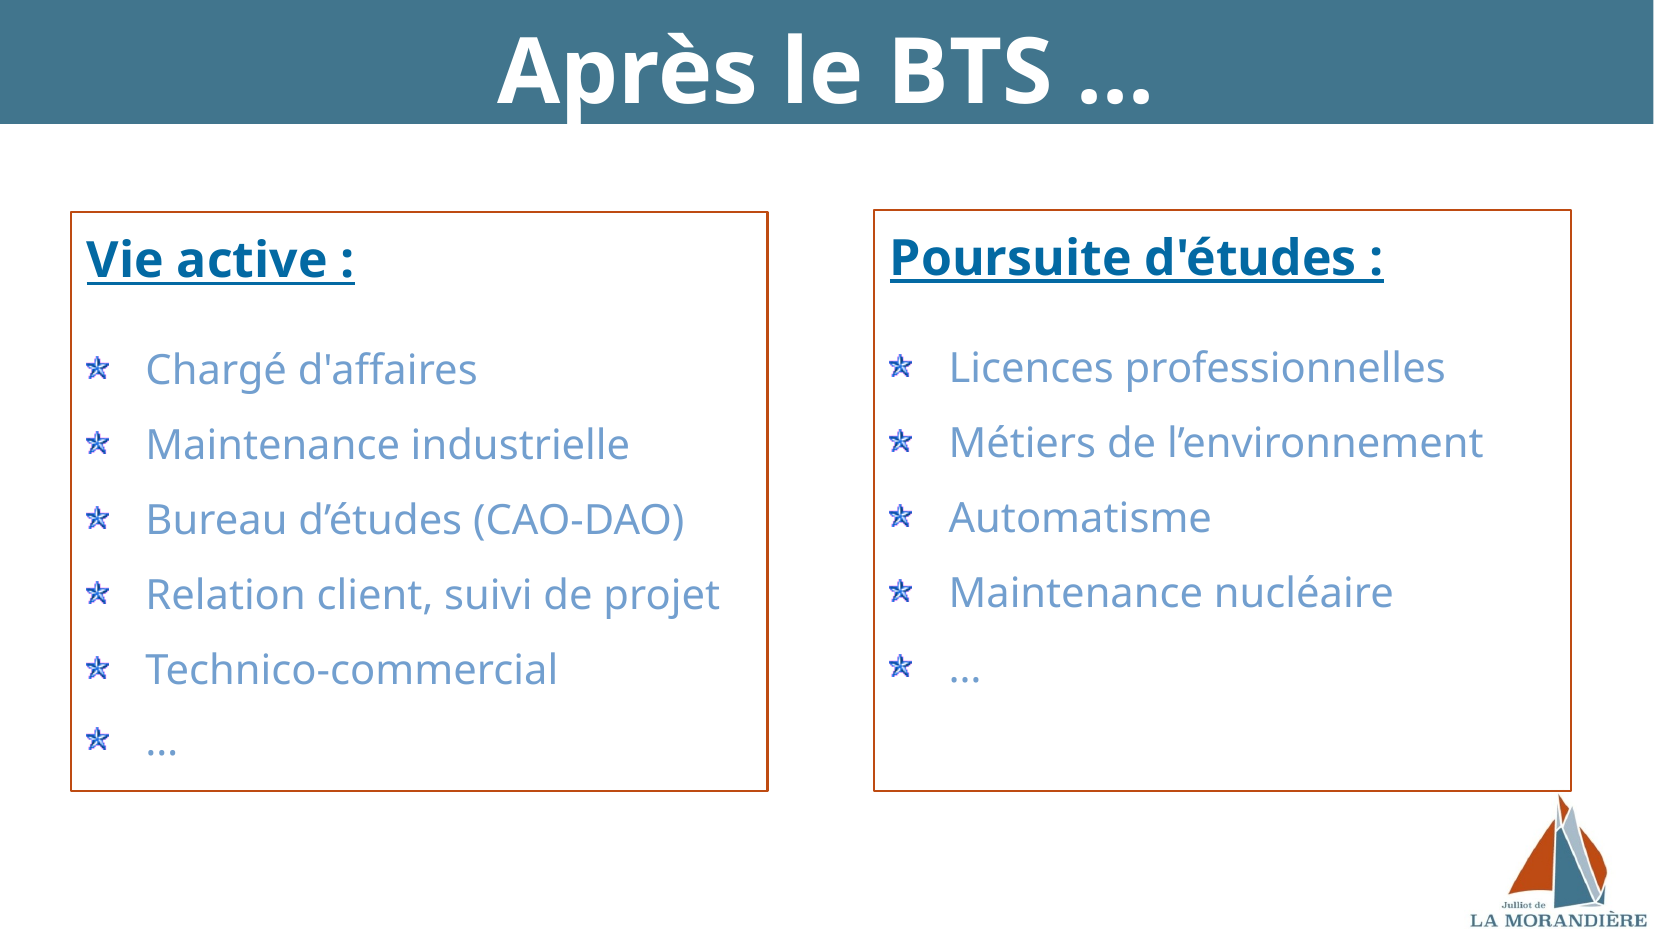

# Après le BTS ...
Poursuite d'études :
Licences professionnelles
Métiers de l’environnement
Automatisme
Maintenance nucléaire
…
Vie active :
Chargé d'affaires
Maintenance industrielle
Bureau d’études (CAO-DAO)
Relation client, suivi de projet
Technico-commercial
…